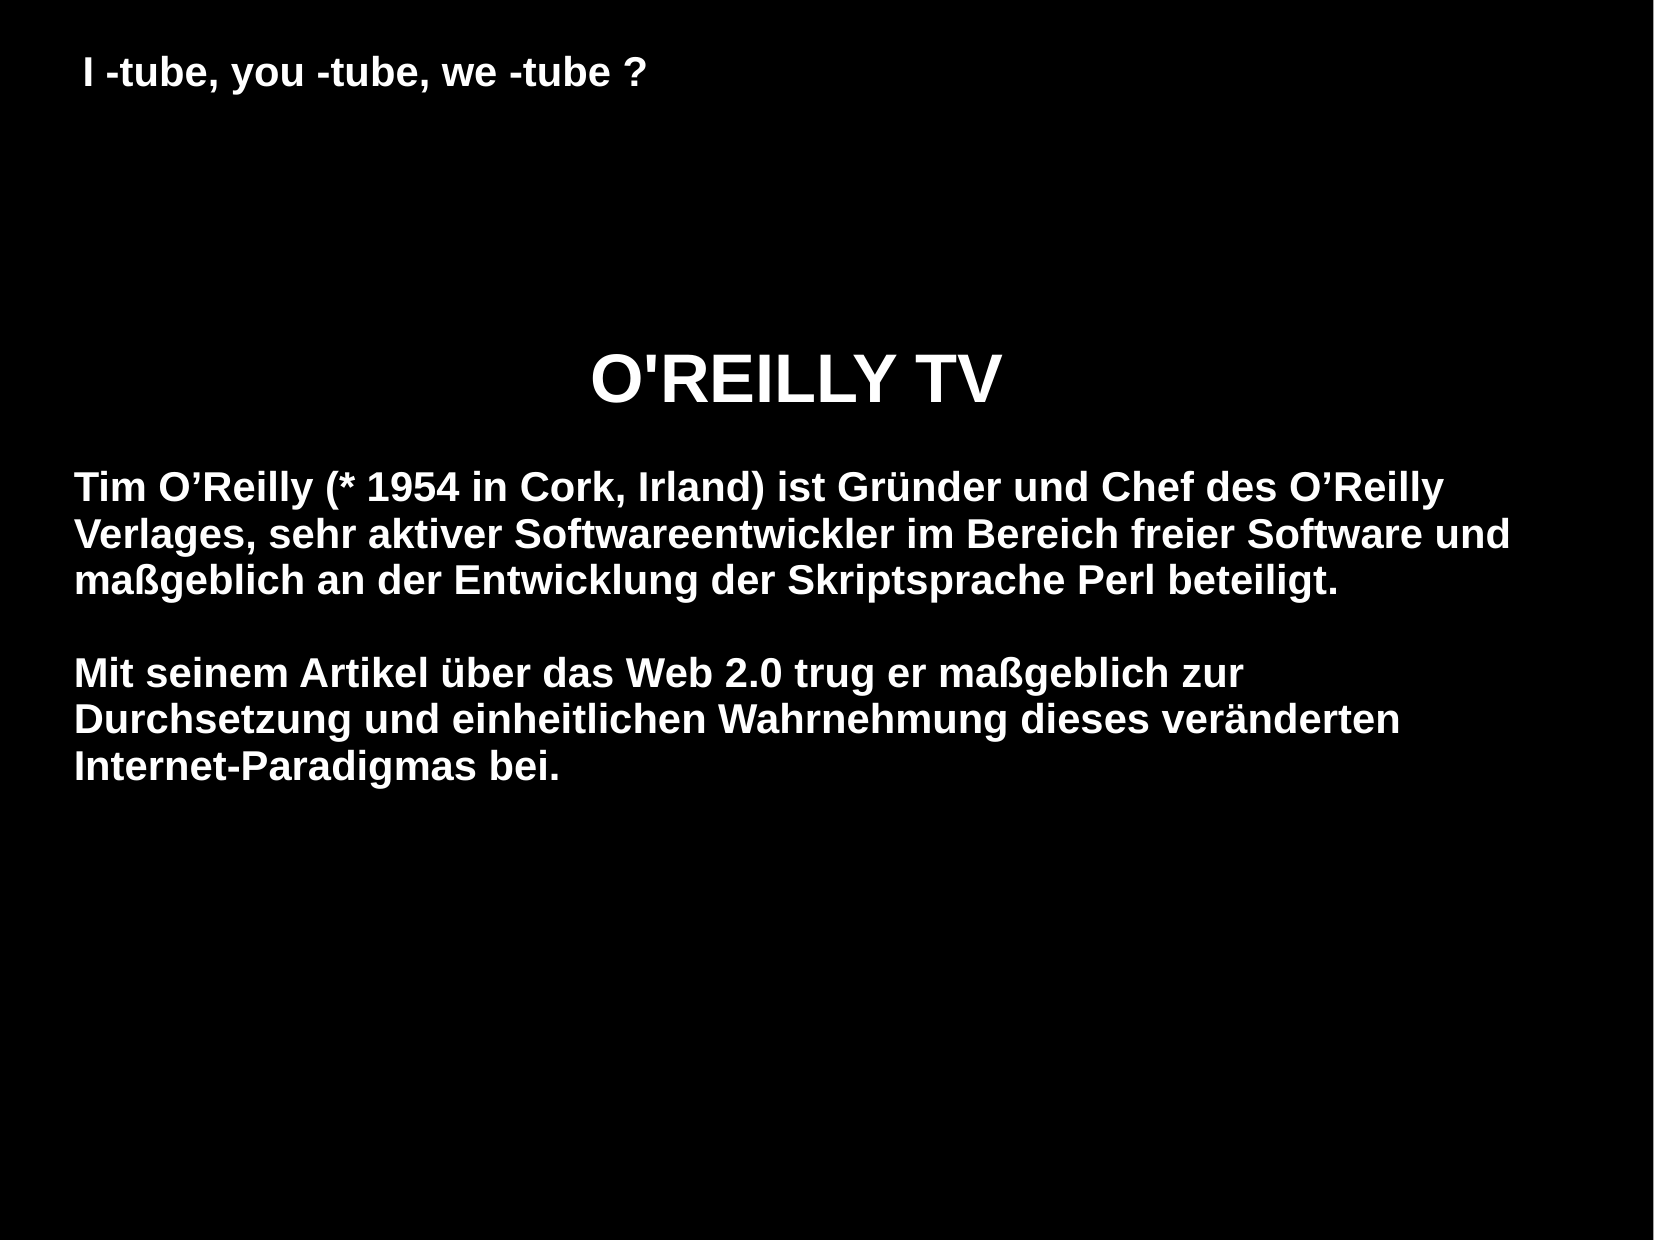

# I -tube, you -tube, we -tube ?
O'REILLY TV
Tim O’Reilly (* 1954 in Cork, Irland) ist Gründer und Chef des O’Reilly Verlages, sehr aktiver Softwareentwickler im Bereich freier Software und maßgeblich an der Entwicklung der Skriptsprache Perl beteiligt.
Mit seinem Artikel über das Web 2.0 trug er maßgeblich zur Durchsetzung und einheitlichen Wahrnehmung dieses veränderten Internet-Paradigmas bei.